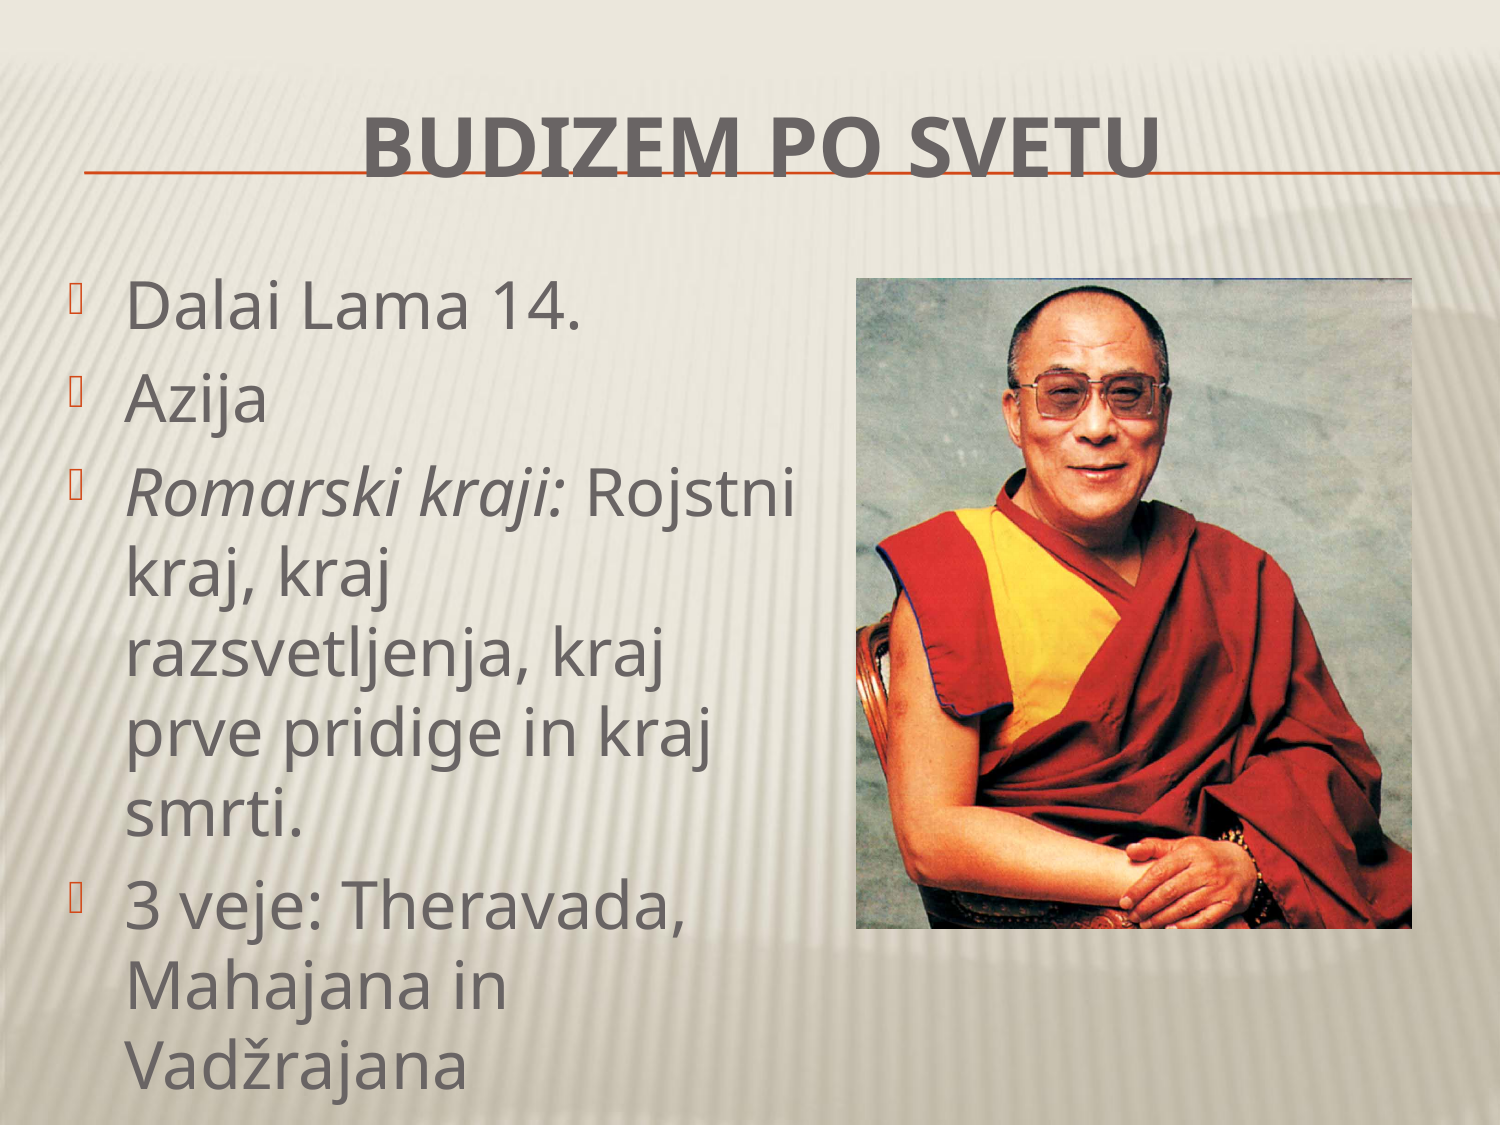

# Budizem po svetu
Dalai Lama 14.
Azija
Romarski kraji: Rojstni kraj, kraj razsvetljenja, kraj prve pridige in kraj smrti.
3 veje: Theravada, Mahajana in Vadžrajana